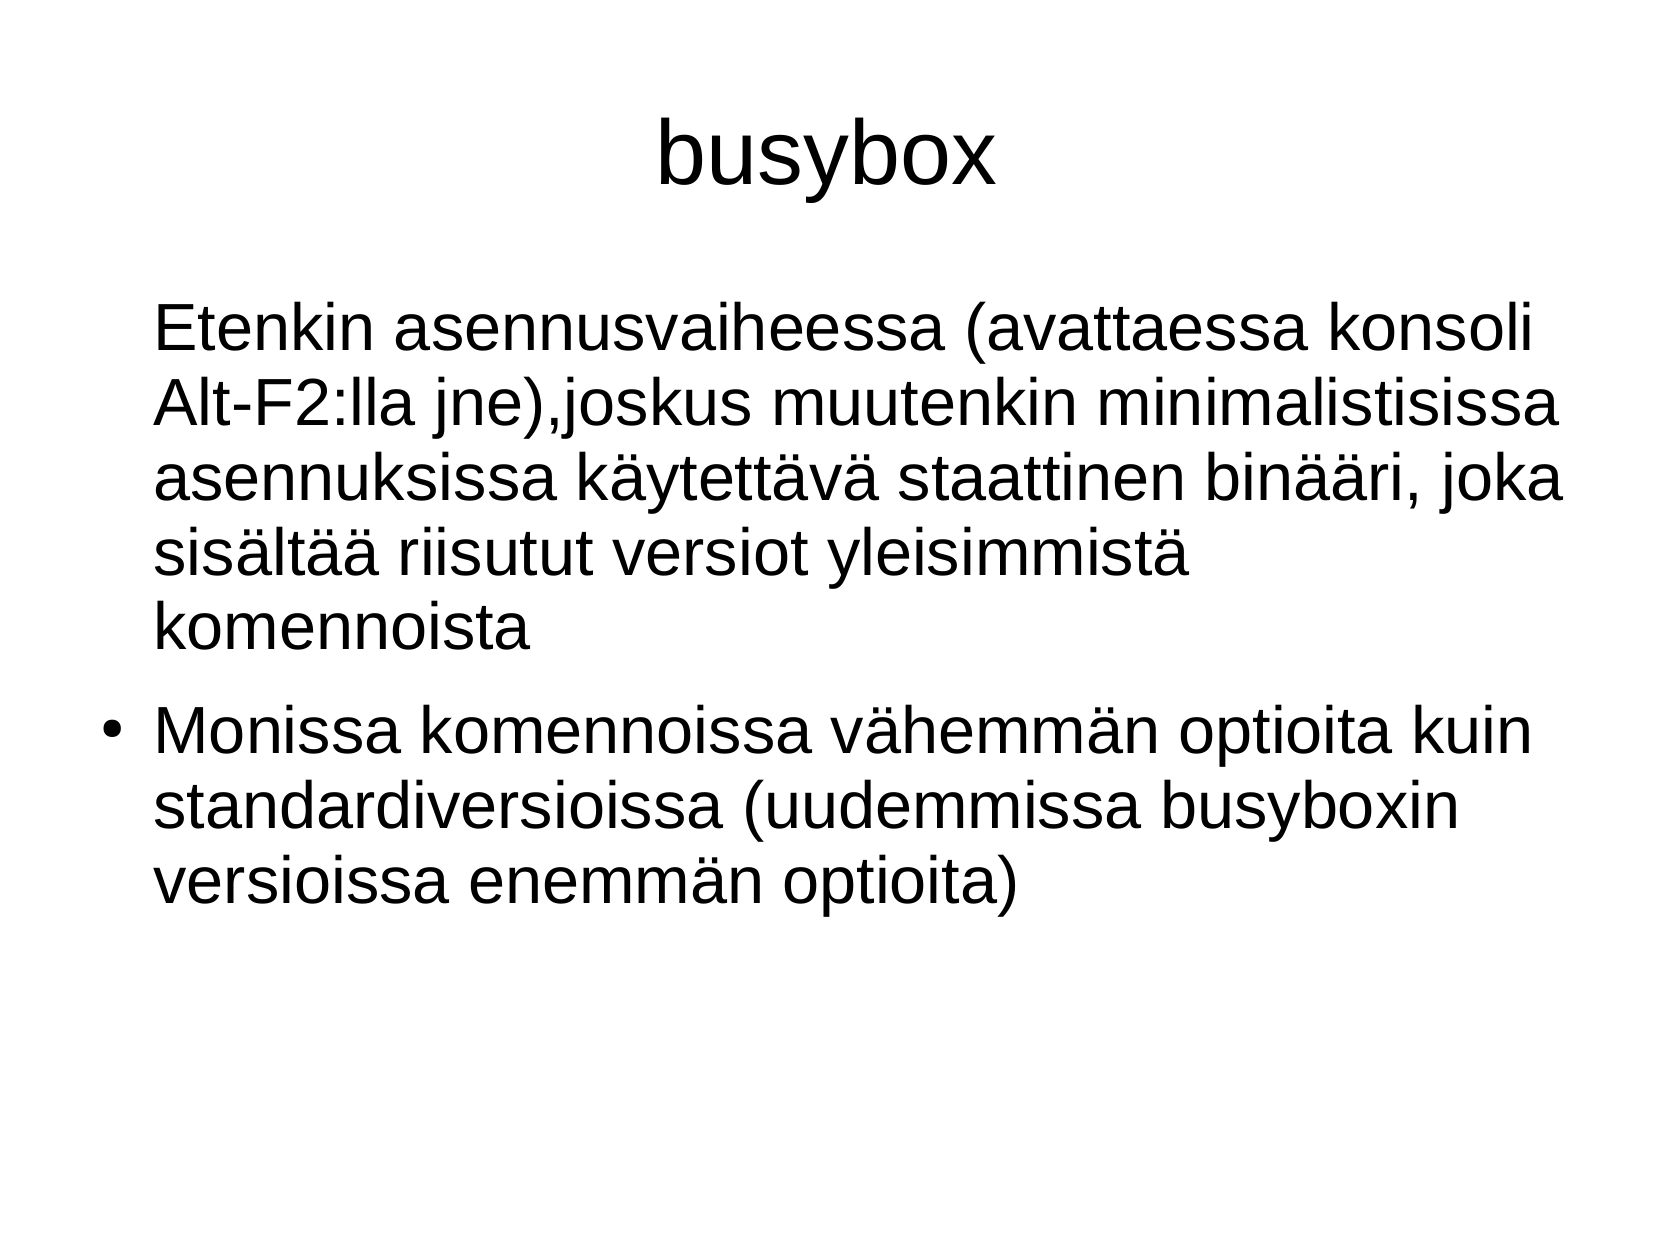

# busybox
Etenkin asennusvaiheessa (avattaessa konsoli Alt-F2:lla jne),joskus muutenkin minimalistisissa asennuksissa käytettävä staattinen binääri, joka sisältää riisutut versiot yleisimmistä komennoista
Monissa komennoissa vähemmän optioita kuin standardiversioissa (uudemmissa busyboxin versioissa enemmän optioita)